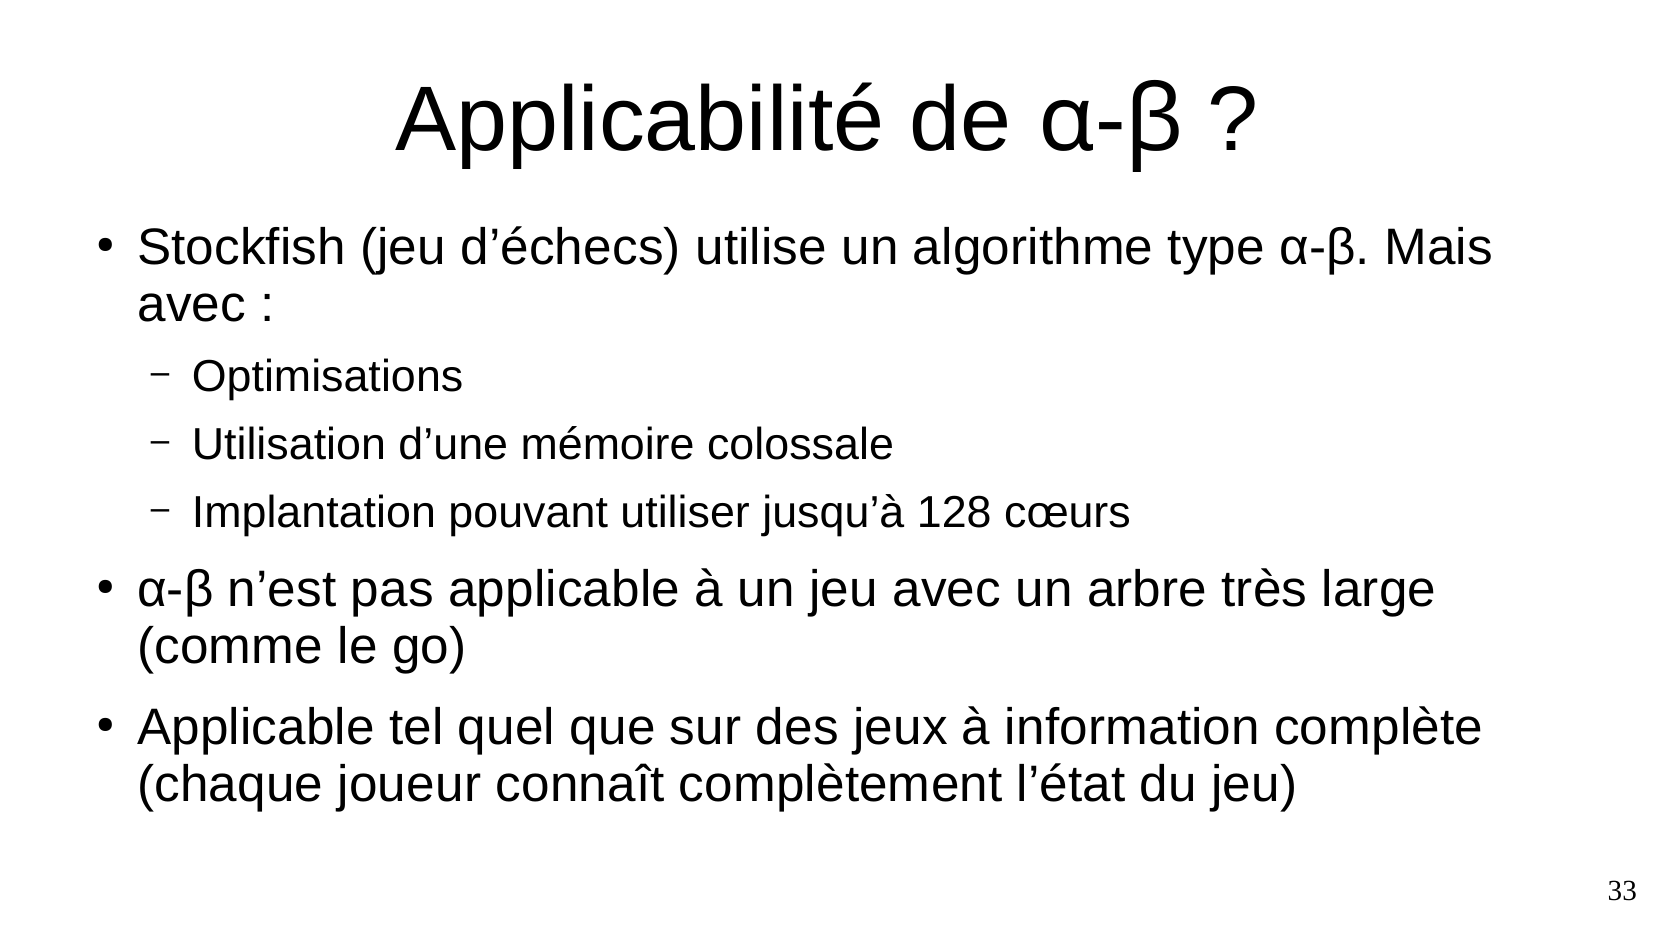

# Applicabilité de α-β ?
Stockfish (jeu d’échecs) utilise un algorithme type α-β. Mais avec :
Optimisations
Utilisation d’une mémoire colossale
Implantation pouvant utiliser jusqu’à 128 cœurs
α-β n’est pas applicable à un jeu avec un arbre très large (comme le go)
Applicable tel quel que sur des jeux à information complète (chaque joueur connaît complètement l’état du jeu)
33